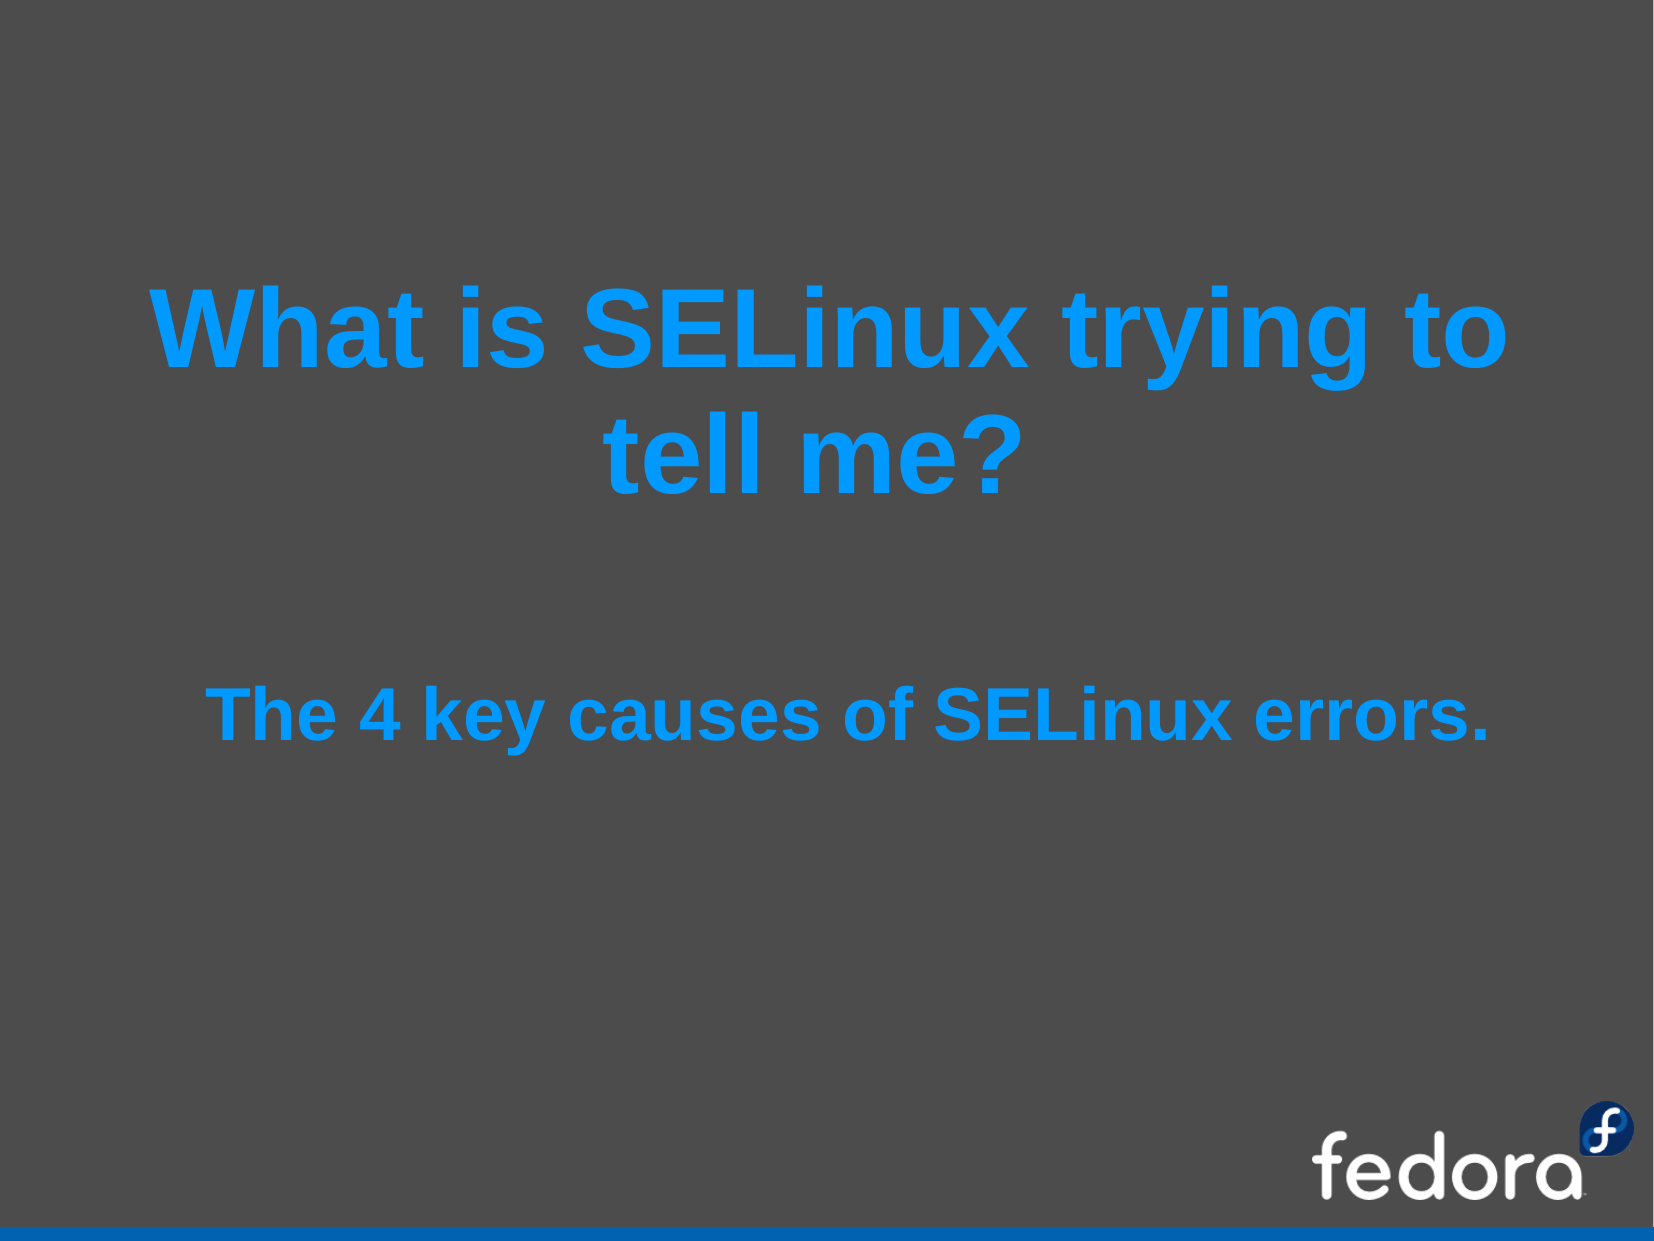

# What is SELinux trying to tell me?
The 4 key causes of SELinux errors.